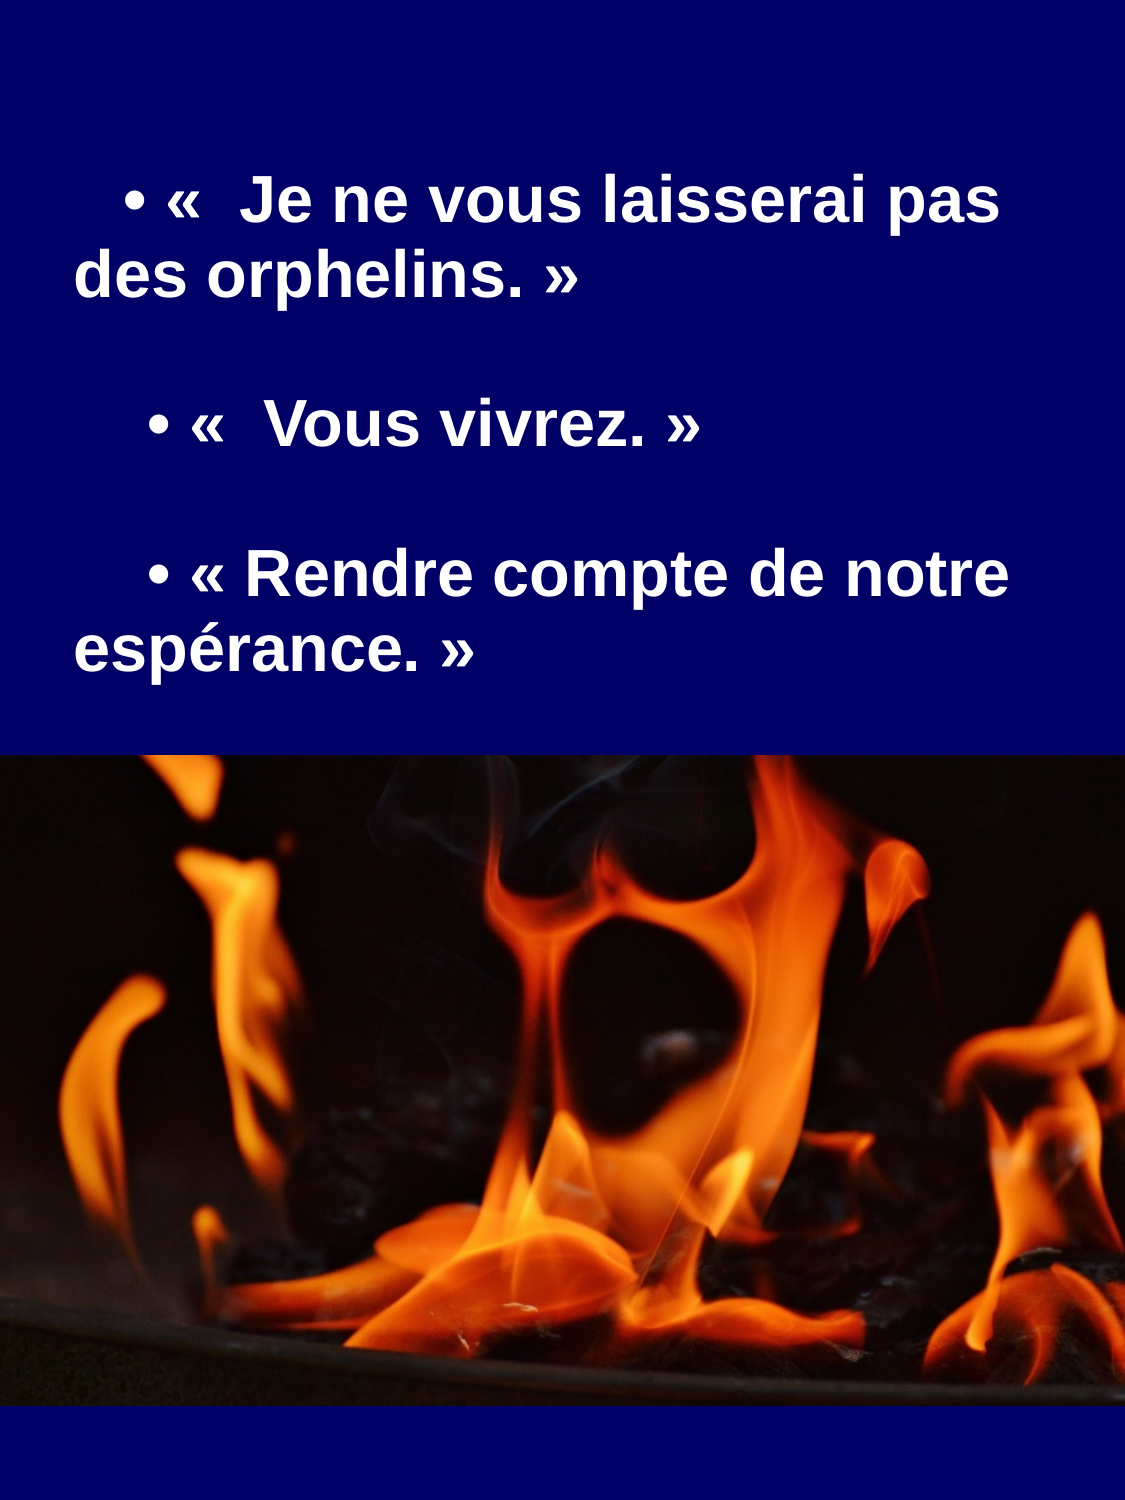

• «  Je ne vous laisserai pas des orphelins. »
 • «  Vous vivrez. »
 • « Rendre compte de notre espérance. »